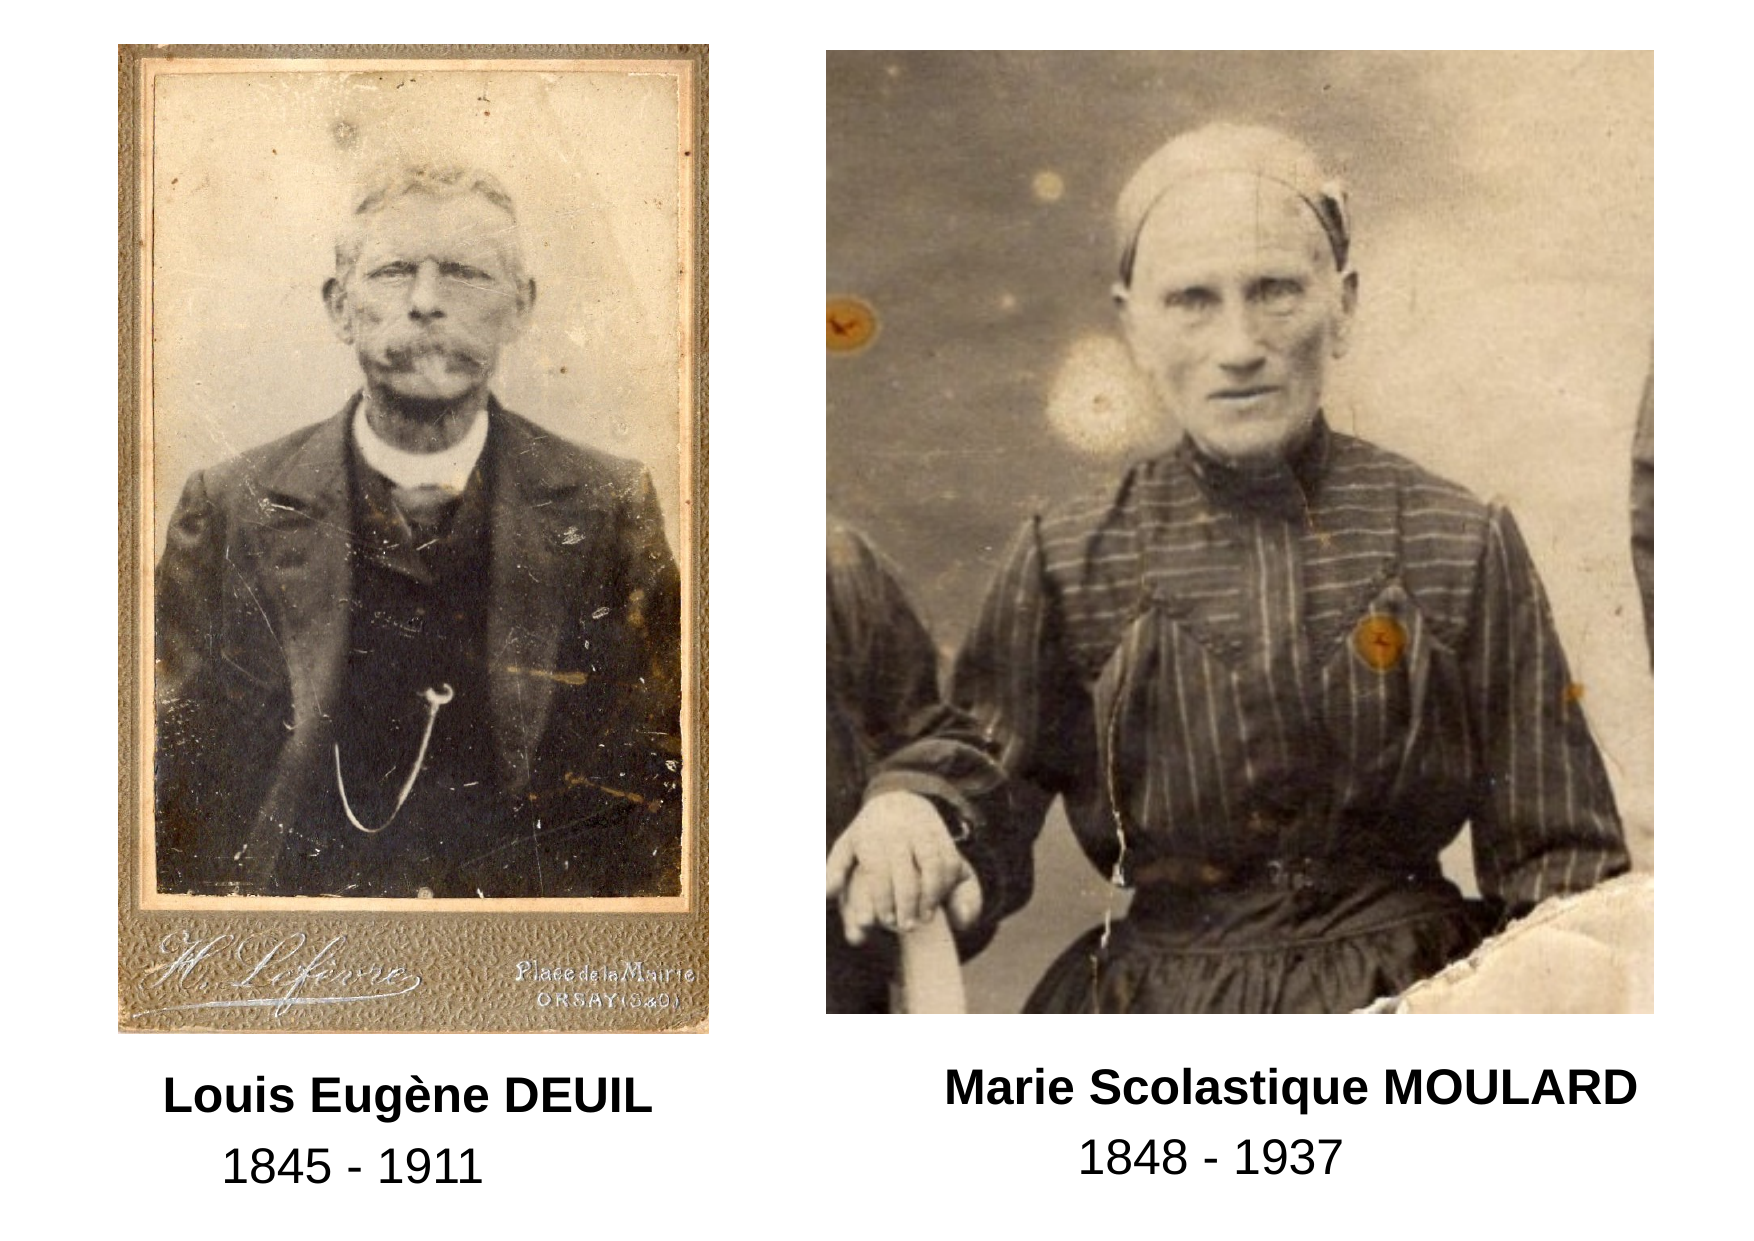

Marie Scolastique MOULARD
Louis Eugène DEUIL
1848 - 1937
1845 - 1911